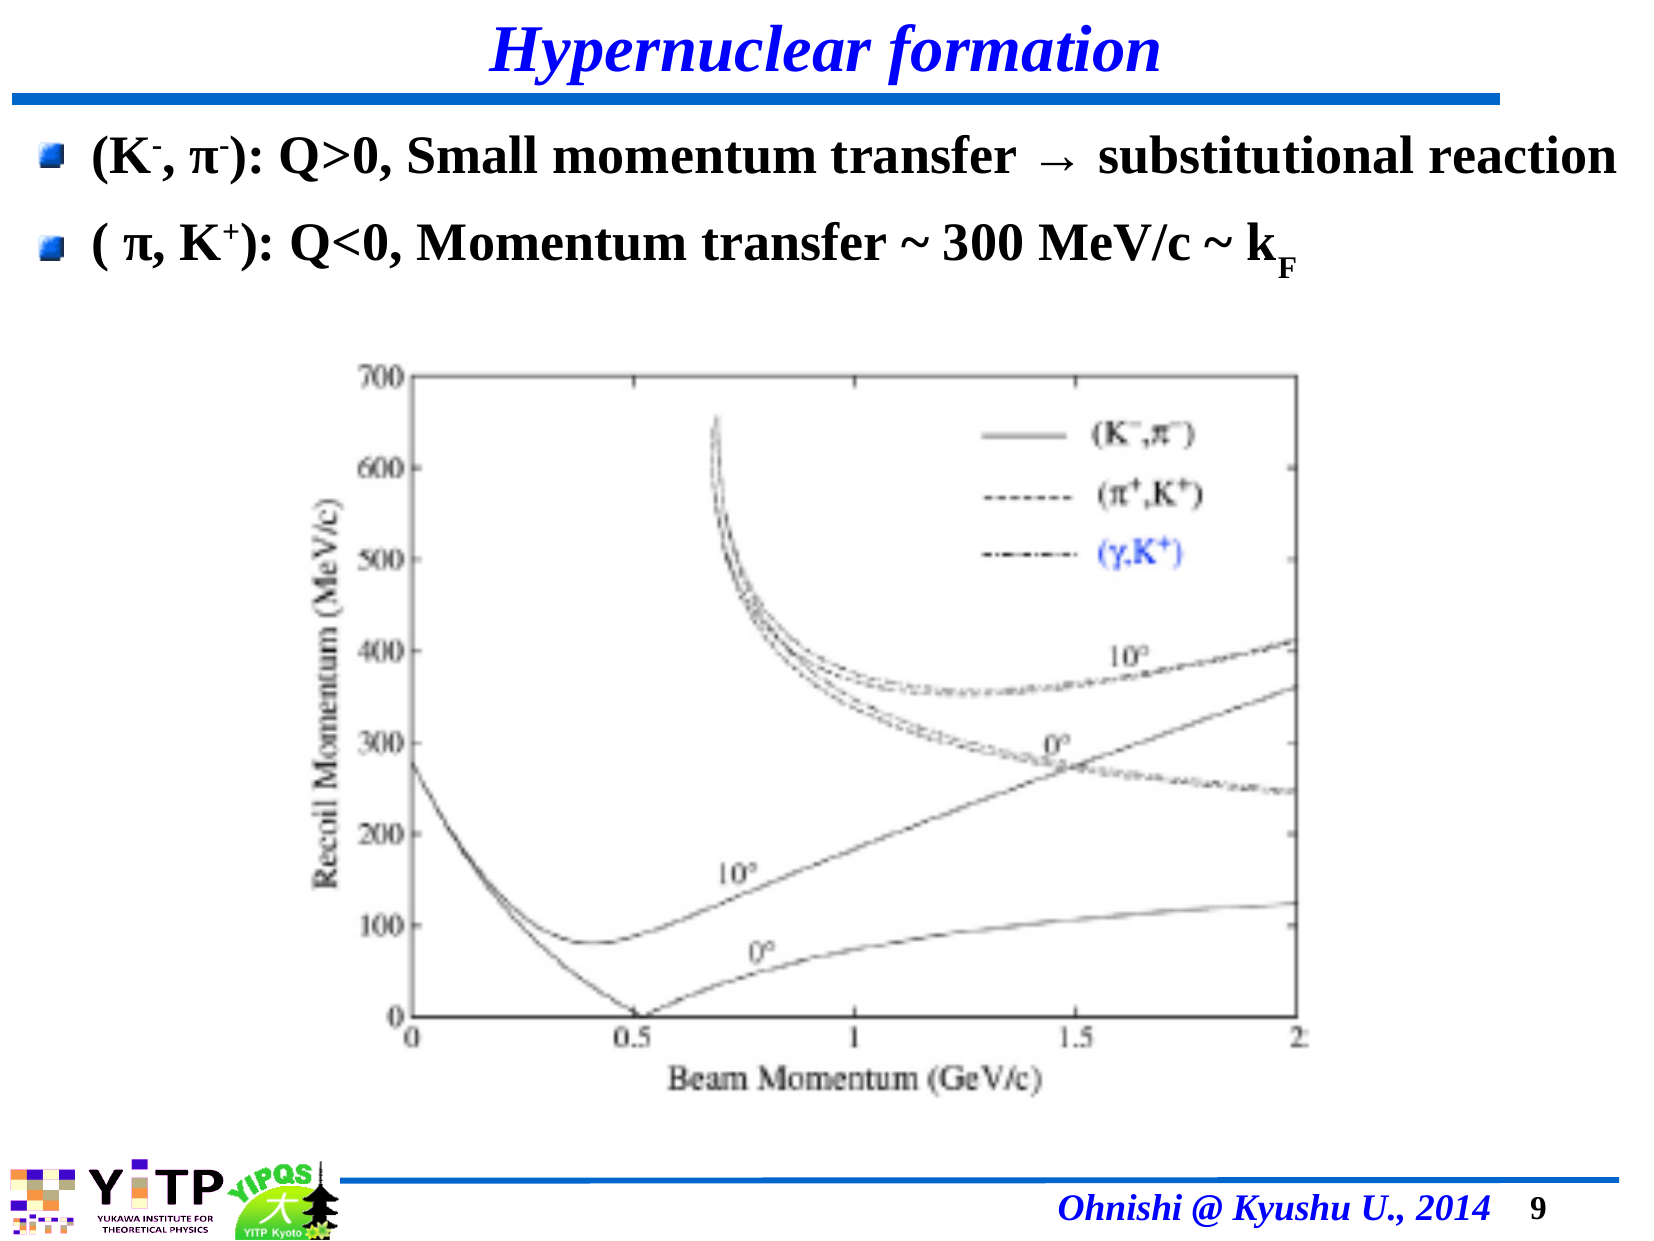

# Hypernuclear formation
(K-, π-): Q>0, Small momentum transfer → substitutional reaction
( π, K+): Q<0, Momentum transfer ~ 300 MeV/c ~ kF